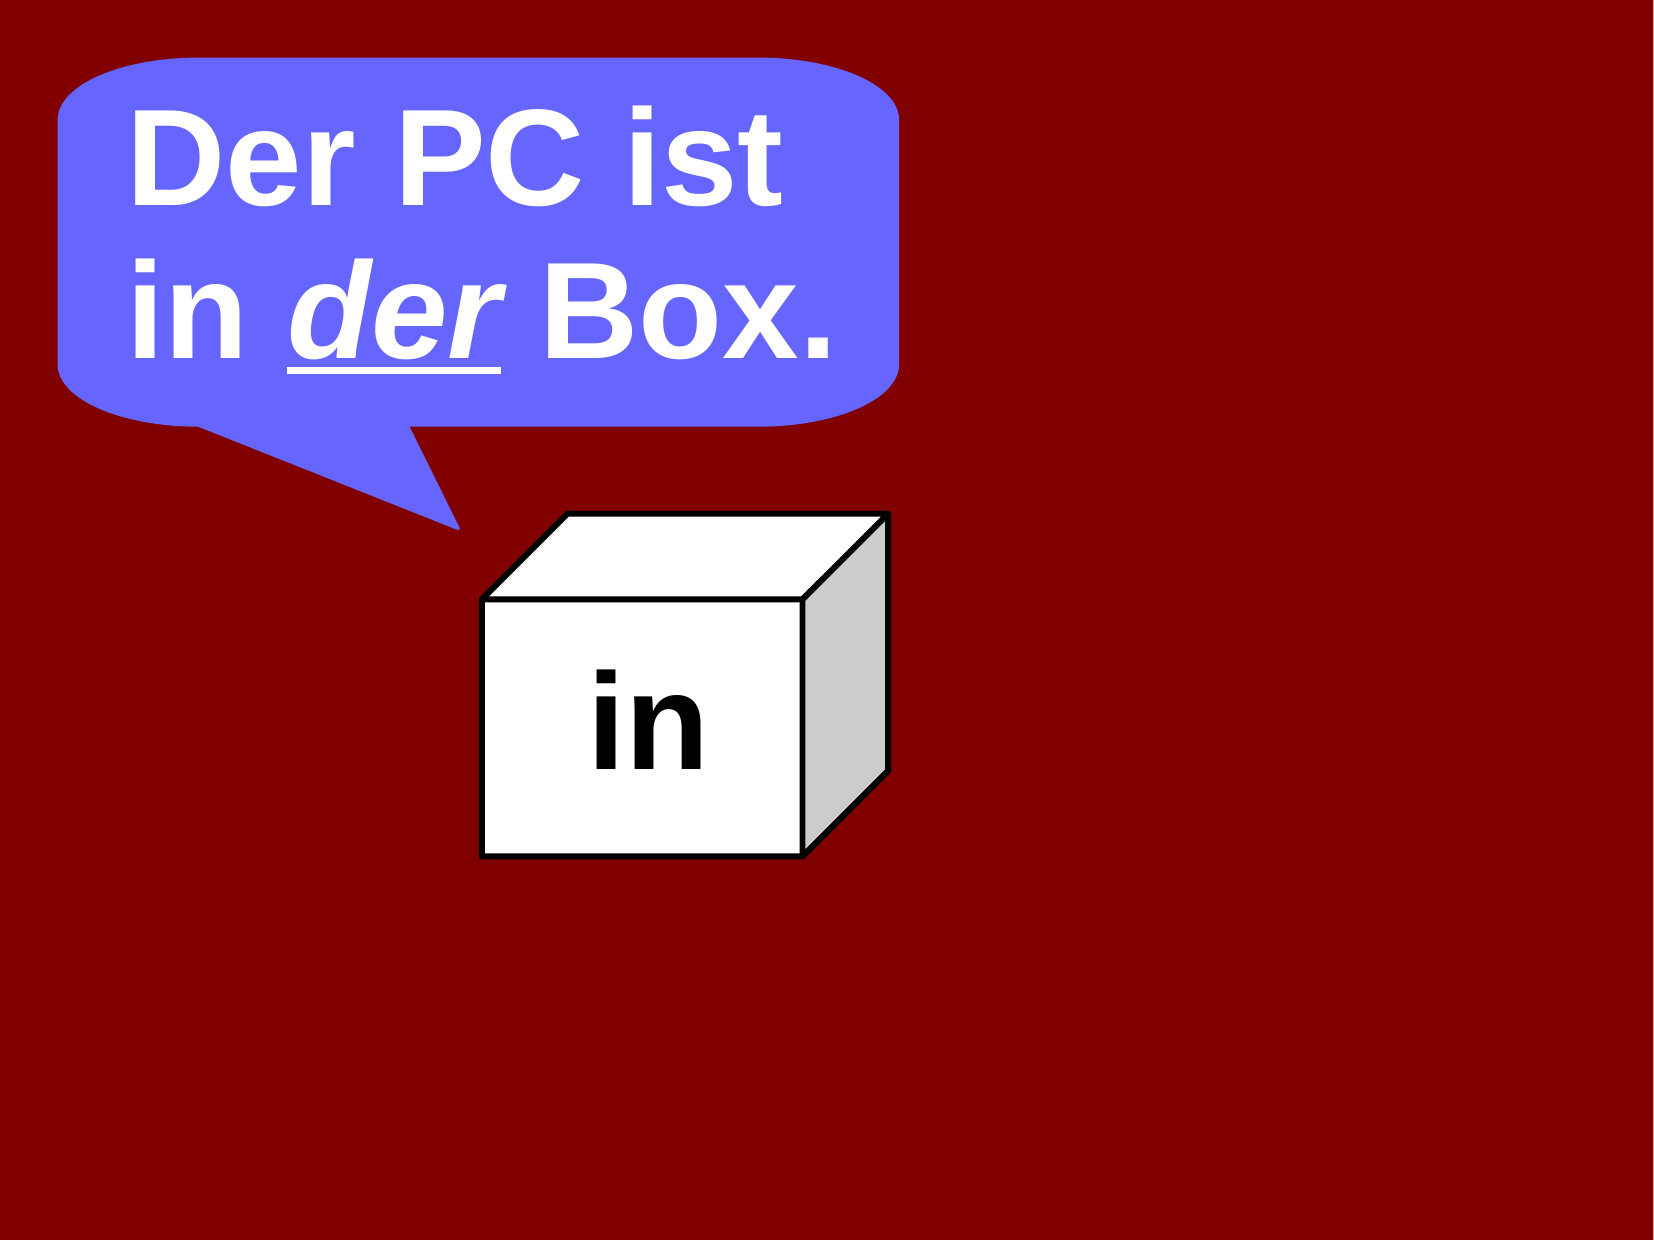

Der PC ist
in der Box.
in